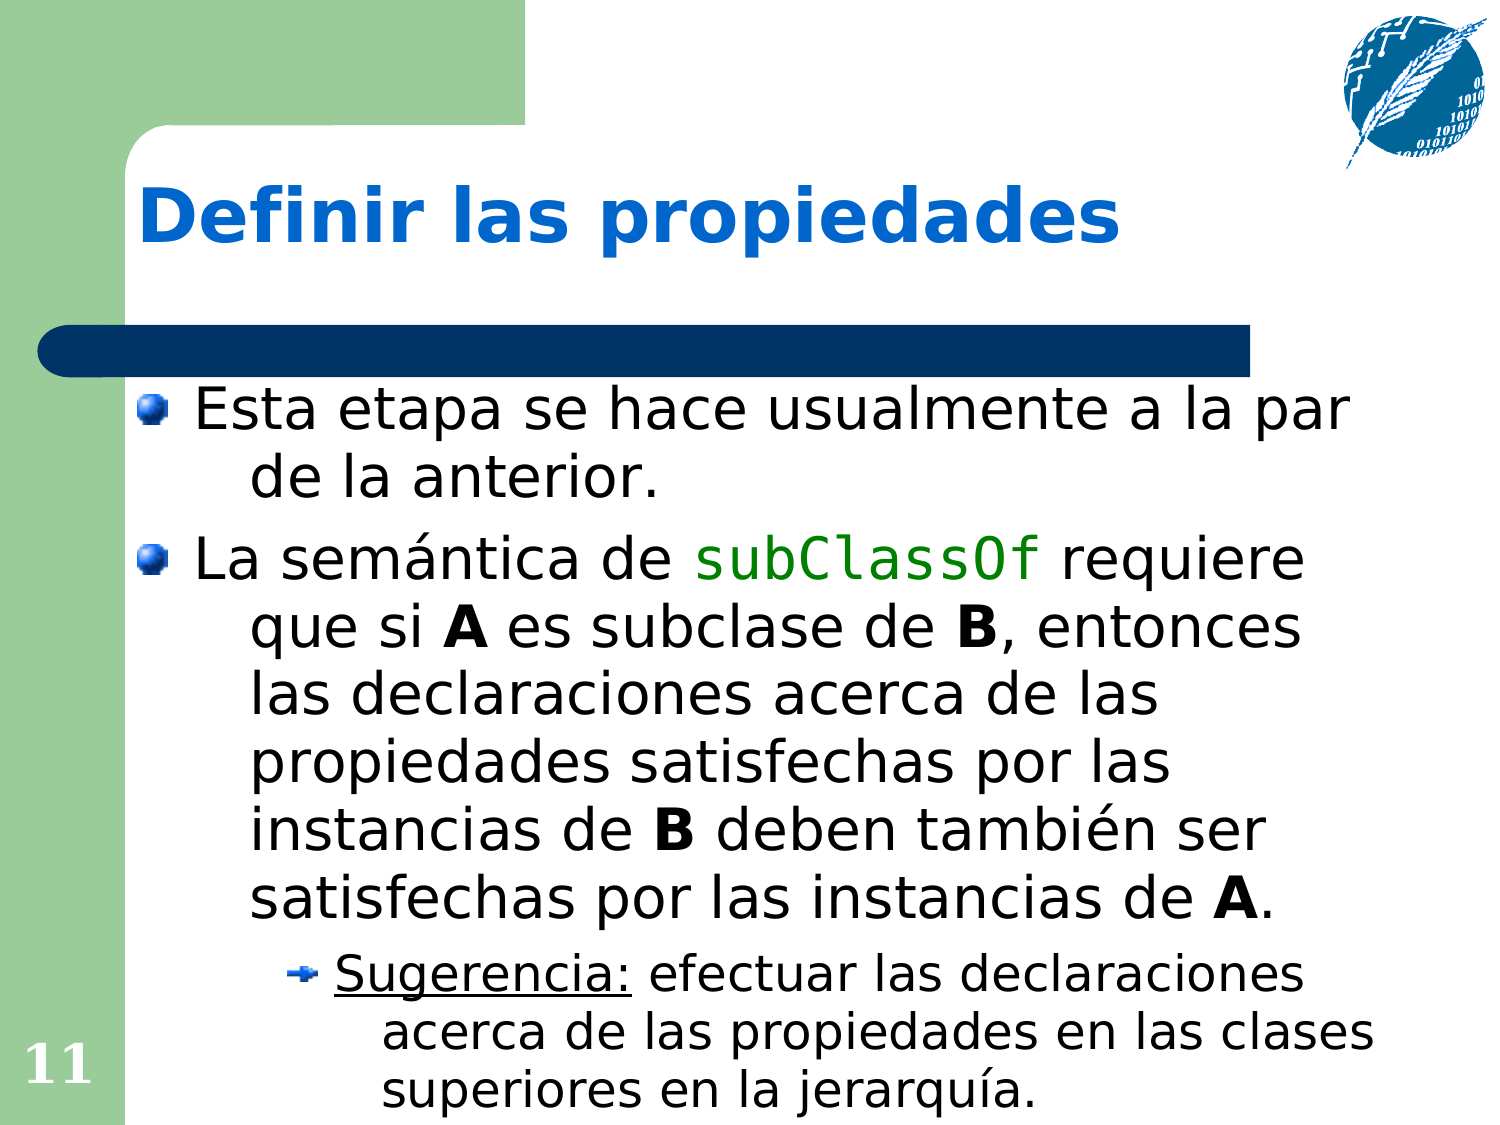

# Definir las propiedades
Esta etapa se hace usualmente a la par de la anterior.
La semántica de subClassOf requiere que si A es subclase de B, entonces las declaraciones acerca de las propiedades satisfechas por las instancias de B deben también ser satisfechas por las instancias de A.
Sugerencia: efectuar las declaraciones acerca de las propiedades en las clases superiores en la jerarquía.
11